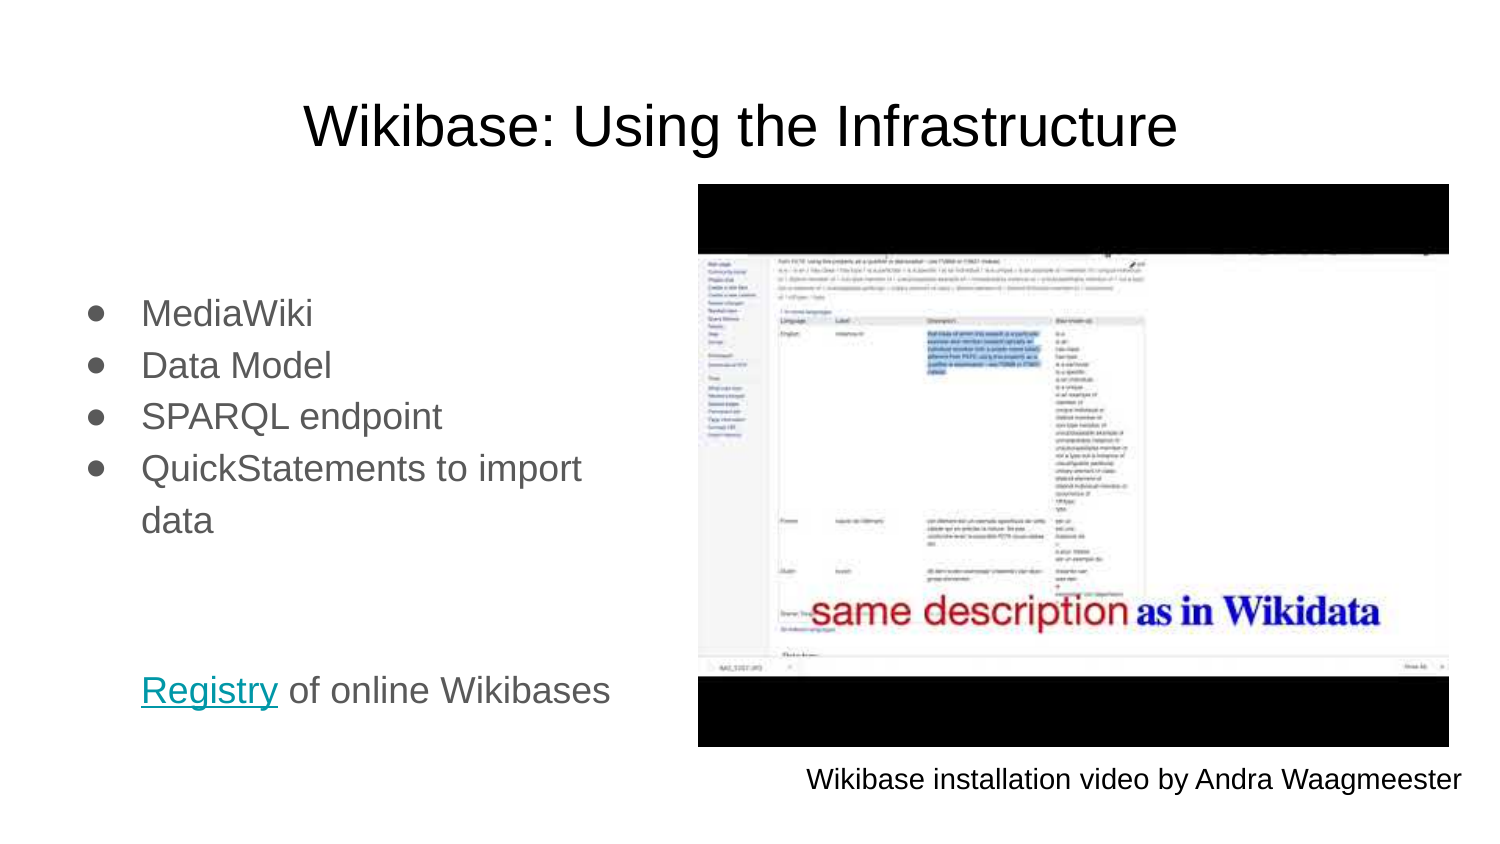

# Wikibase: Using the Infrastructure
MediaWiki
Data Model
SPARQL endpoint
QuickStatements to import data
Registry of online Wikibases
Wikibase installation video by Andra Waagmeester